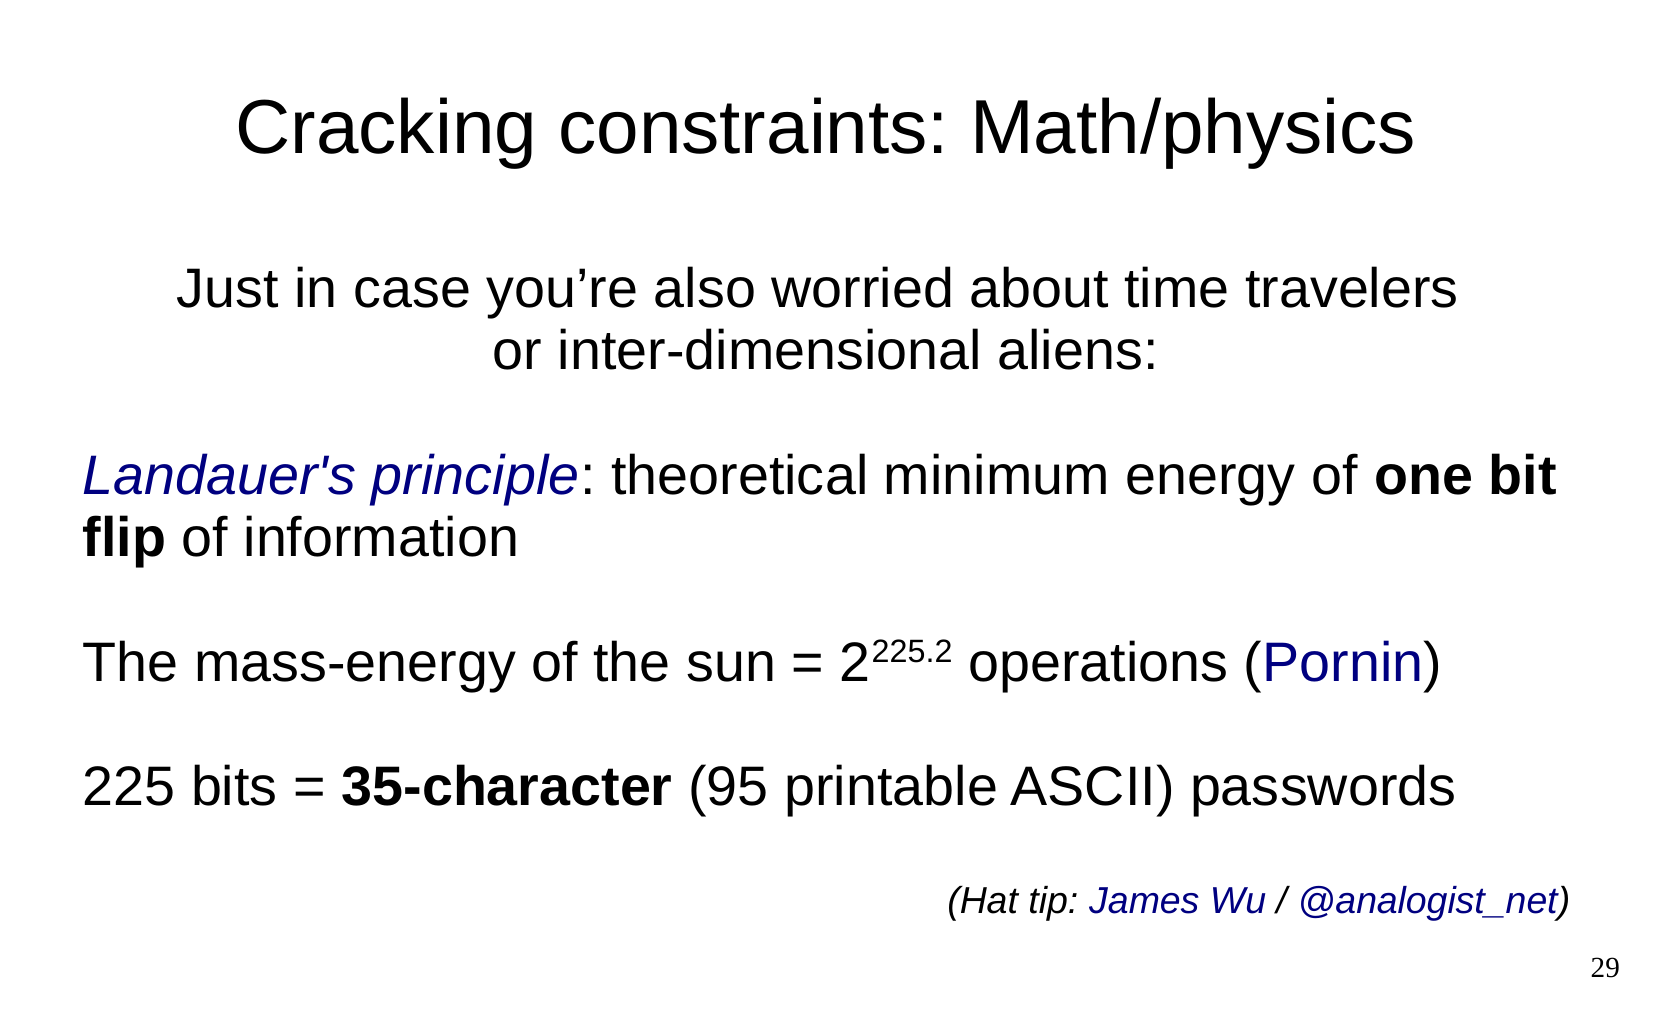

# Cracking constraints: Math/physics
Just in case you’re also worried about time travelers
or inter-dimensional aliens:
Landauer's principle: theoretical minimum energy of one bit flip of information
The mass-energy of the sun = 2225.2 operations (Pornin)
225 bits = 35-character (95 printable ASCII) passwords
(Hat tip: James Wu / @analogist_net)